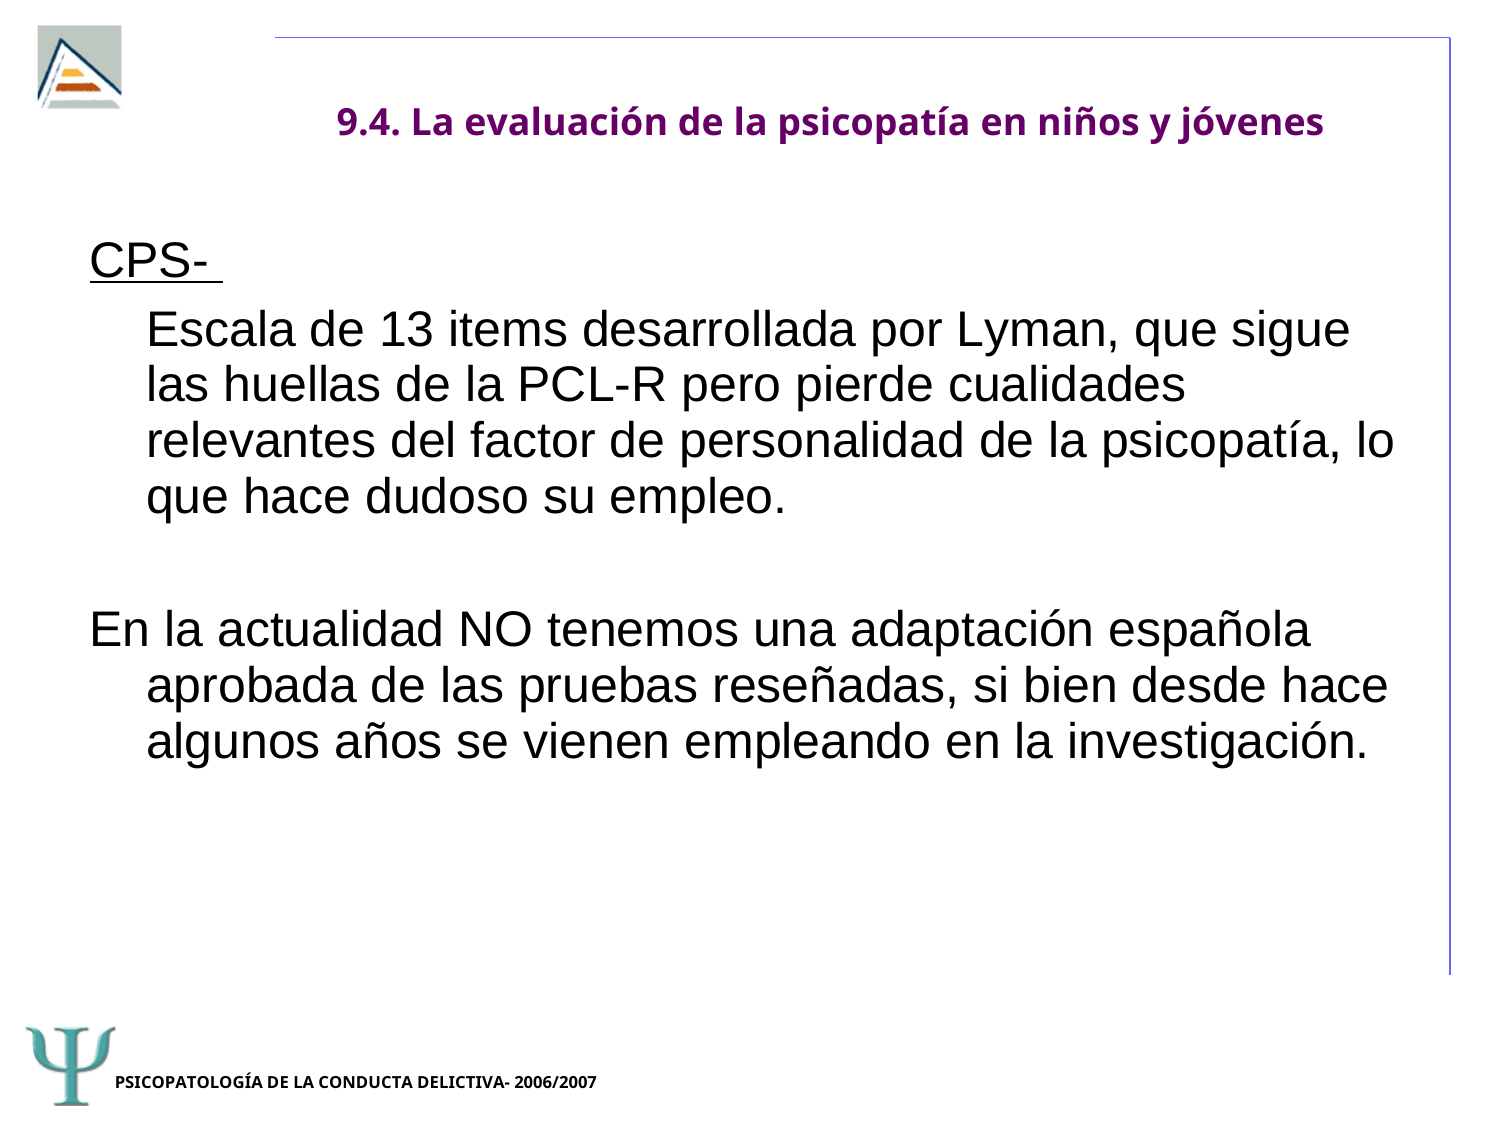

# 9.4. La evaluación de la psicopatía en niños y jóvenes
CPS-
	Escala de 13 items desarrollada por Lyman, que sigue las huellas de la PCL-R pero pierde cualidades relevantes del factor de personalidad de la psicopatía, lo que hace dudoso su empleo.
En la actualidad NO tenemos una adaptación española aprobada de las pruebas reseñadas, si bien desde hace algunos años se vienen empleando en la investigación.